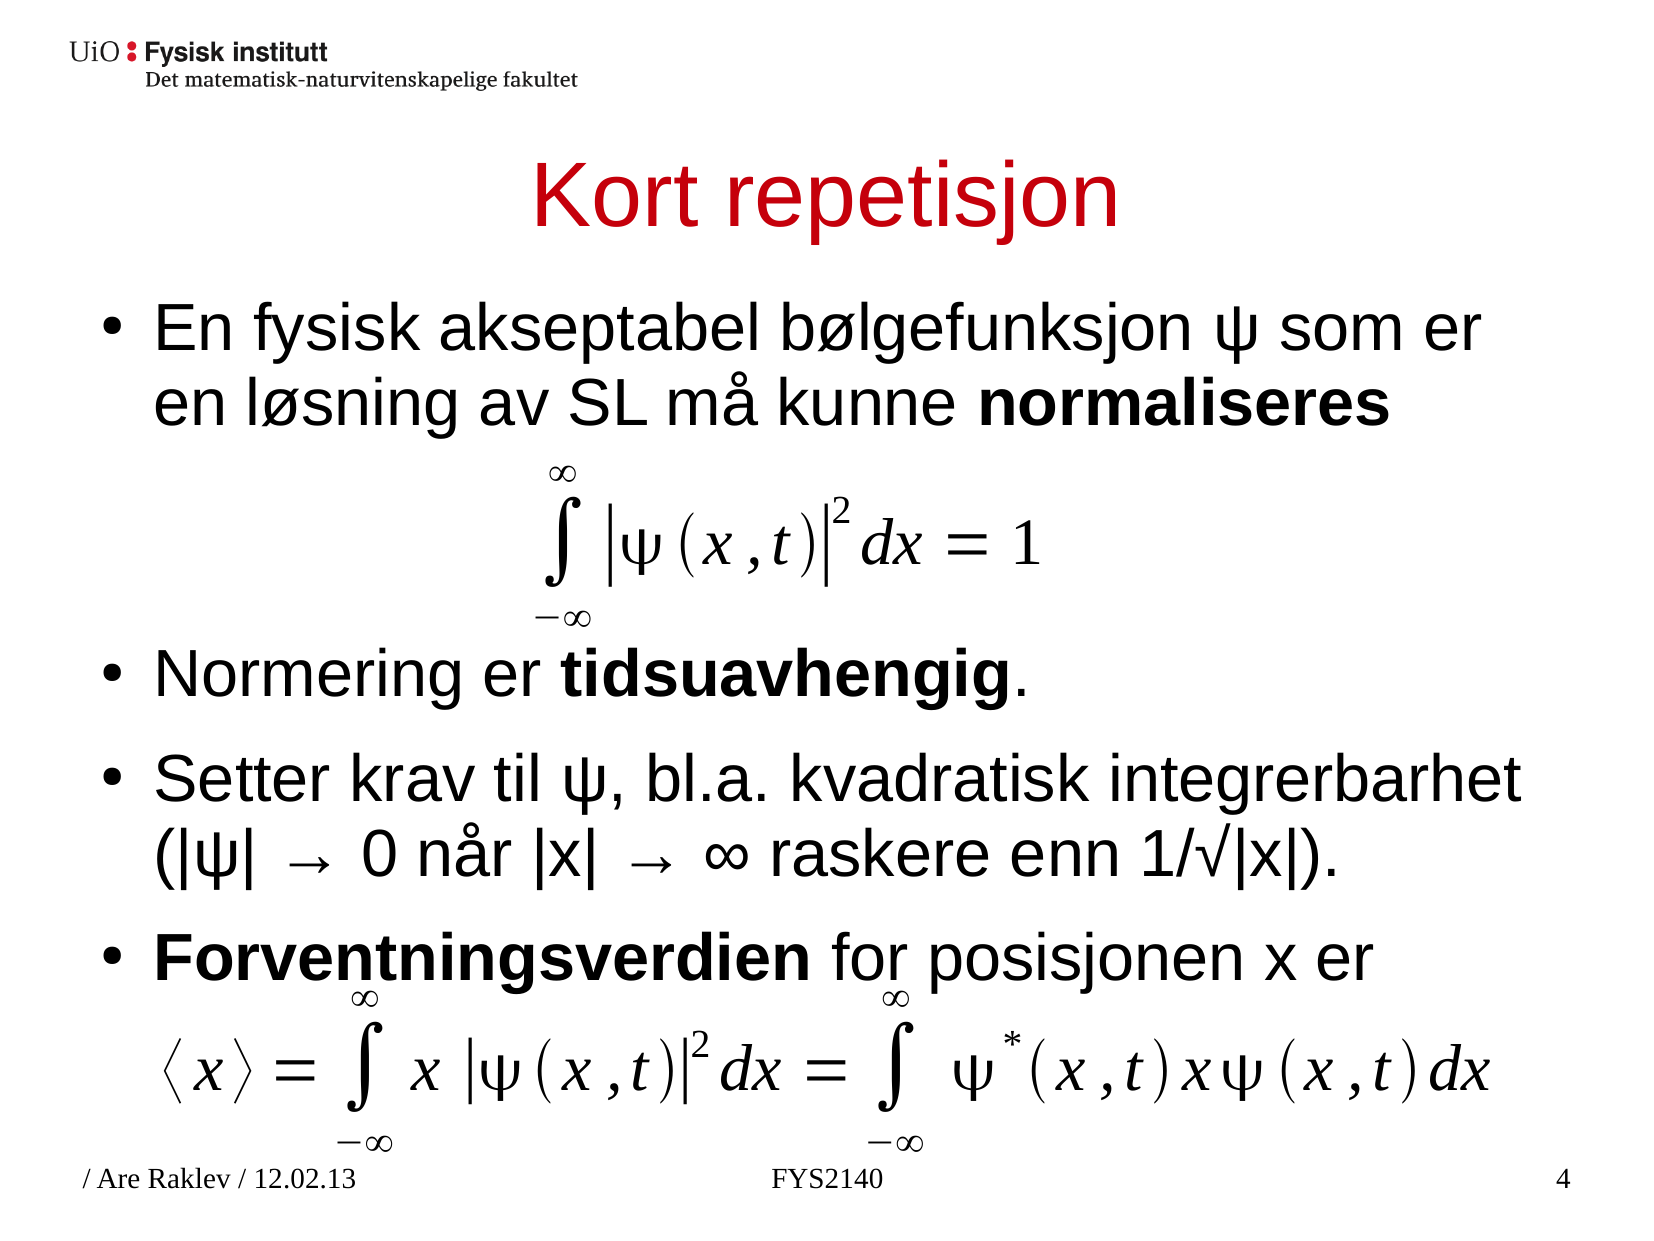

# Kort repetisjon
En fysisk akseptabel bølgefunksjon ψ som er en løsning av SL må kunne normaliseres
Normering er tidsuavhengig.
Setter krav til ψ, bl.a. kvadratisk integrerbarhet (|ψ| → 0 når |x| → ∞ raskere enn 1/√|x|).
Forventningsverdien for posisjonen x er
/ Are Raklev / 12.02.13
FYS2140
4